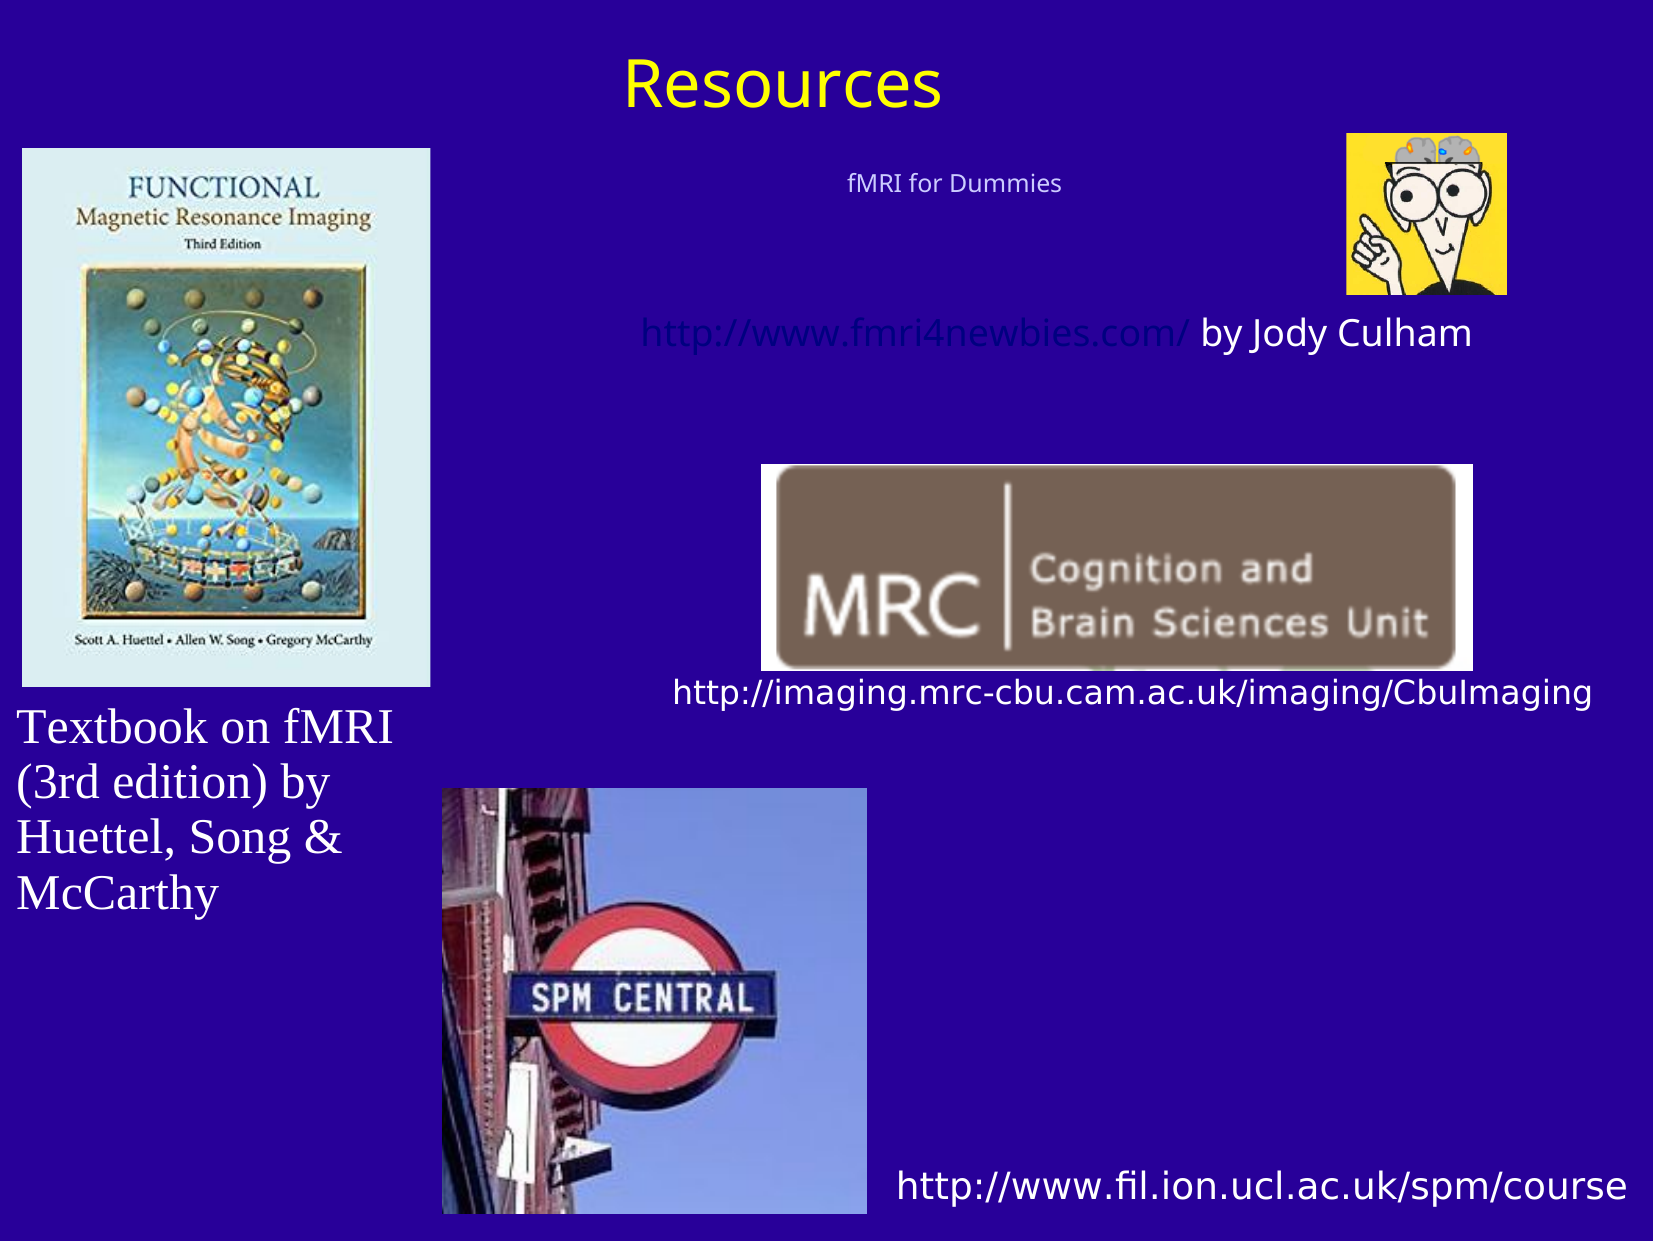

# Resources
fMRI for Dummies
http://www.fmri4newbies.com/ by Jody Culham
http://imaging.mrc-cbu.cam.ac.uk/imaging/CbuImaging
Textbook on fMRI (3rd edition) by Huettel, Song & McCarthy
http://www.fil.ion.ucl.ac.uk/spm/course